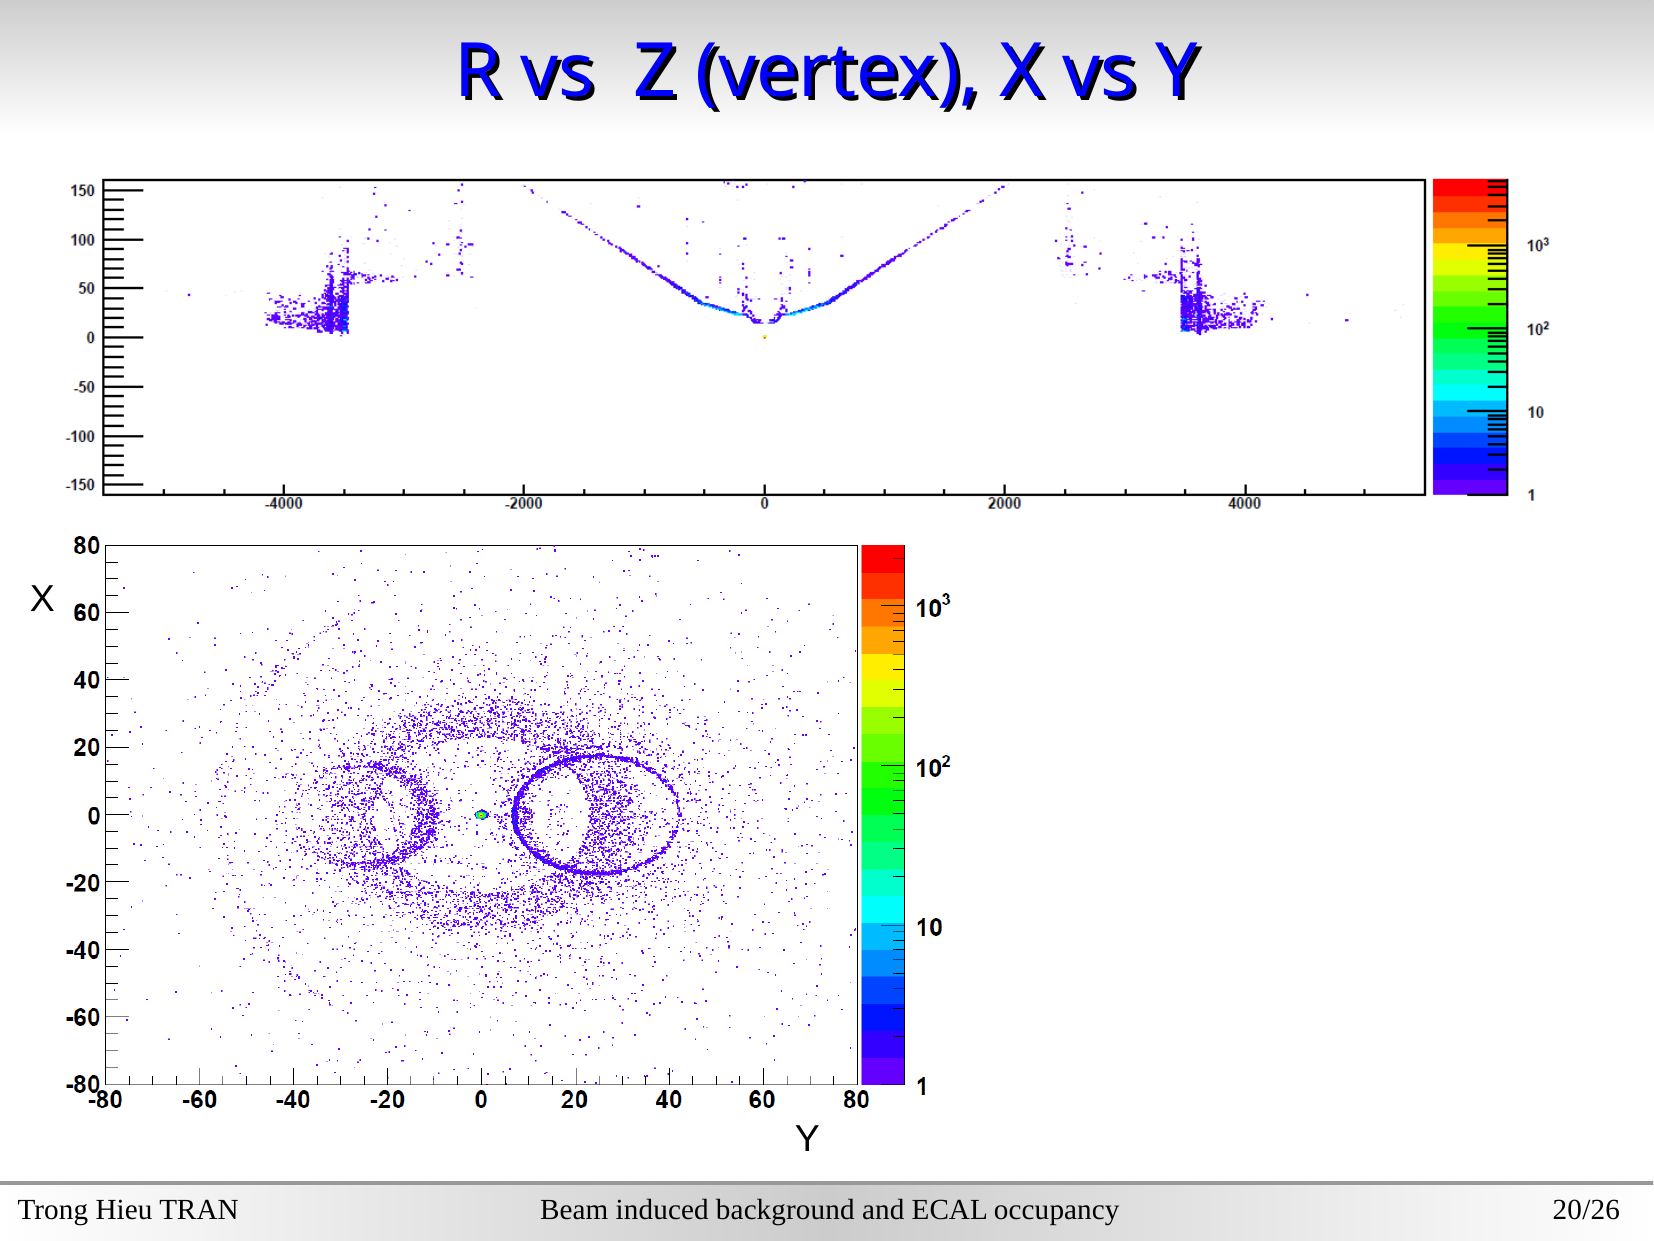

# R vs Z (vertex), X vs Y
X
Y